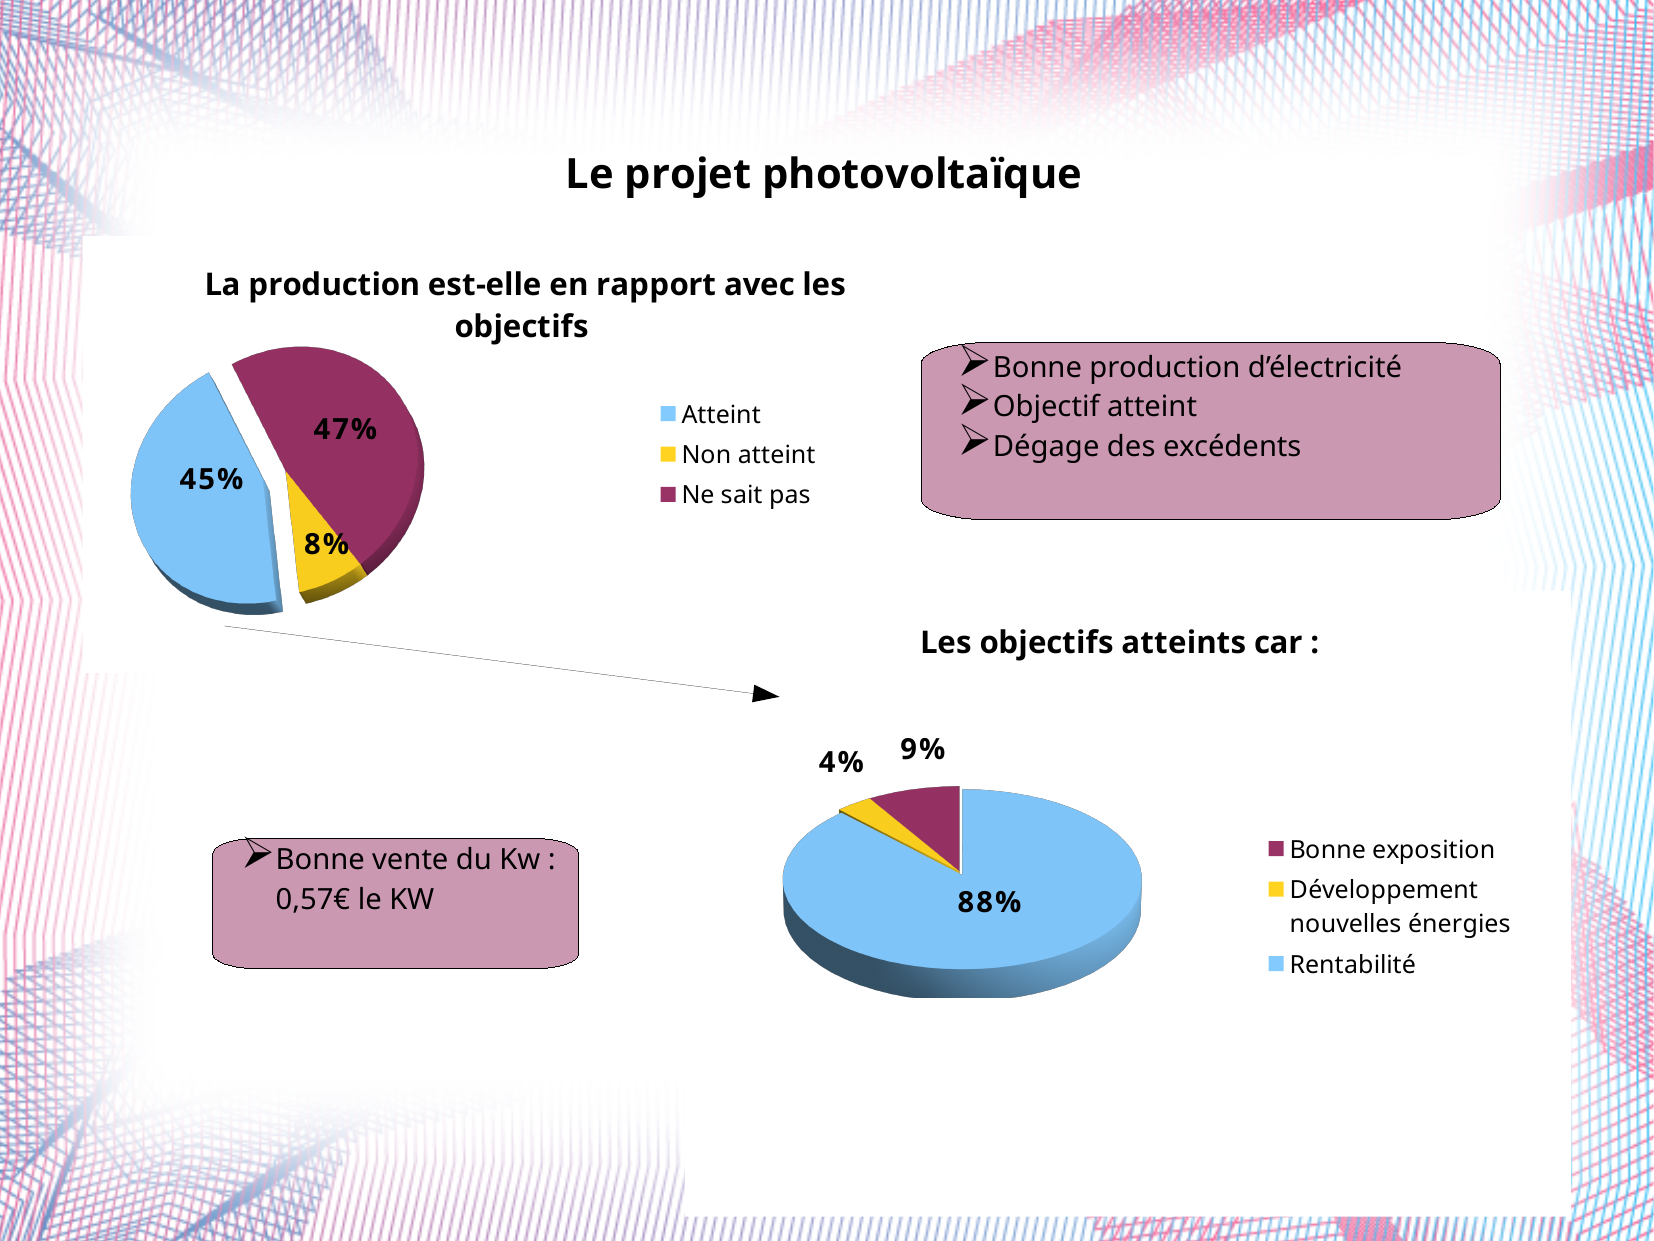

# Le projet photovoltaïque
[unsupported chart]
Bonne production d’électricité
Objectif atteint
Dégage des excédents
[unsupported chart]
Bonne vente du Kw :
0,57€ le KW